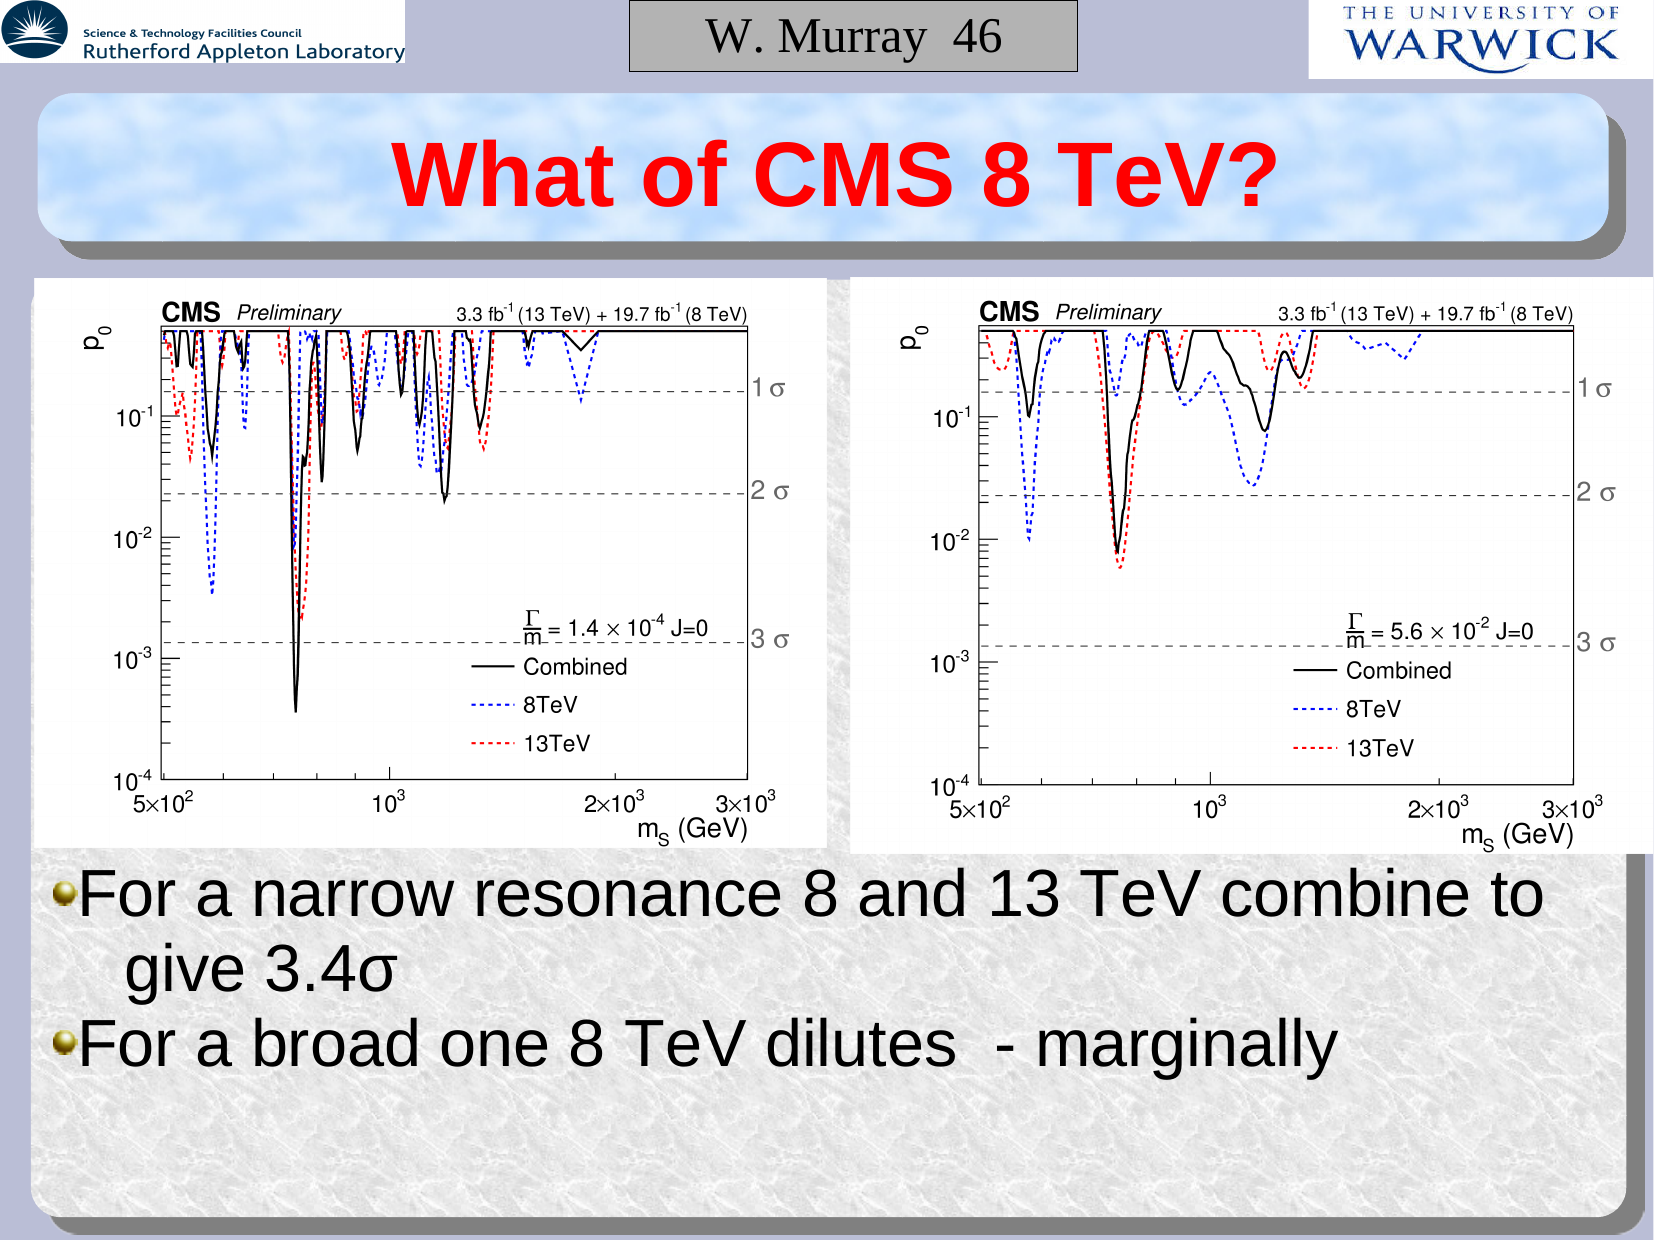

# What of CMS 8 TeV?
For a narrow resonance 8 and 13 TeV combine to give 3.4σ
For a broad one 8 TeV dilutes - marginally